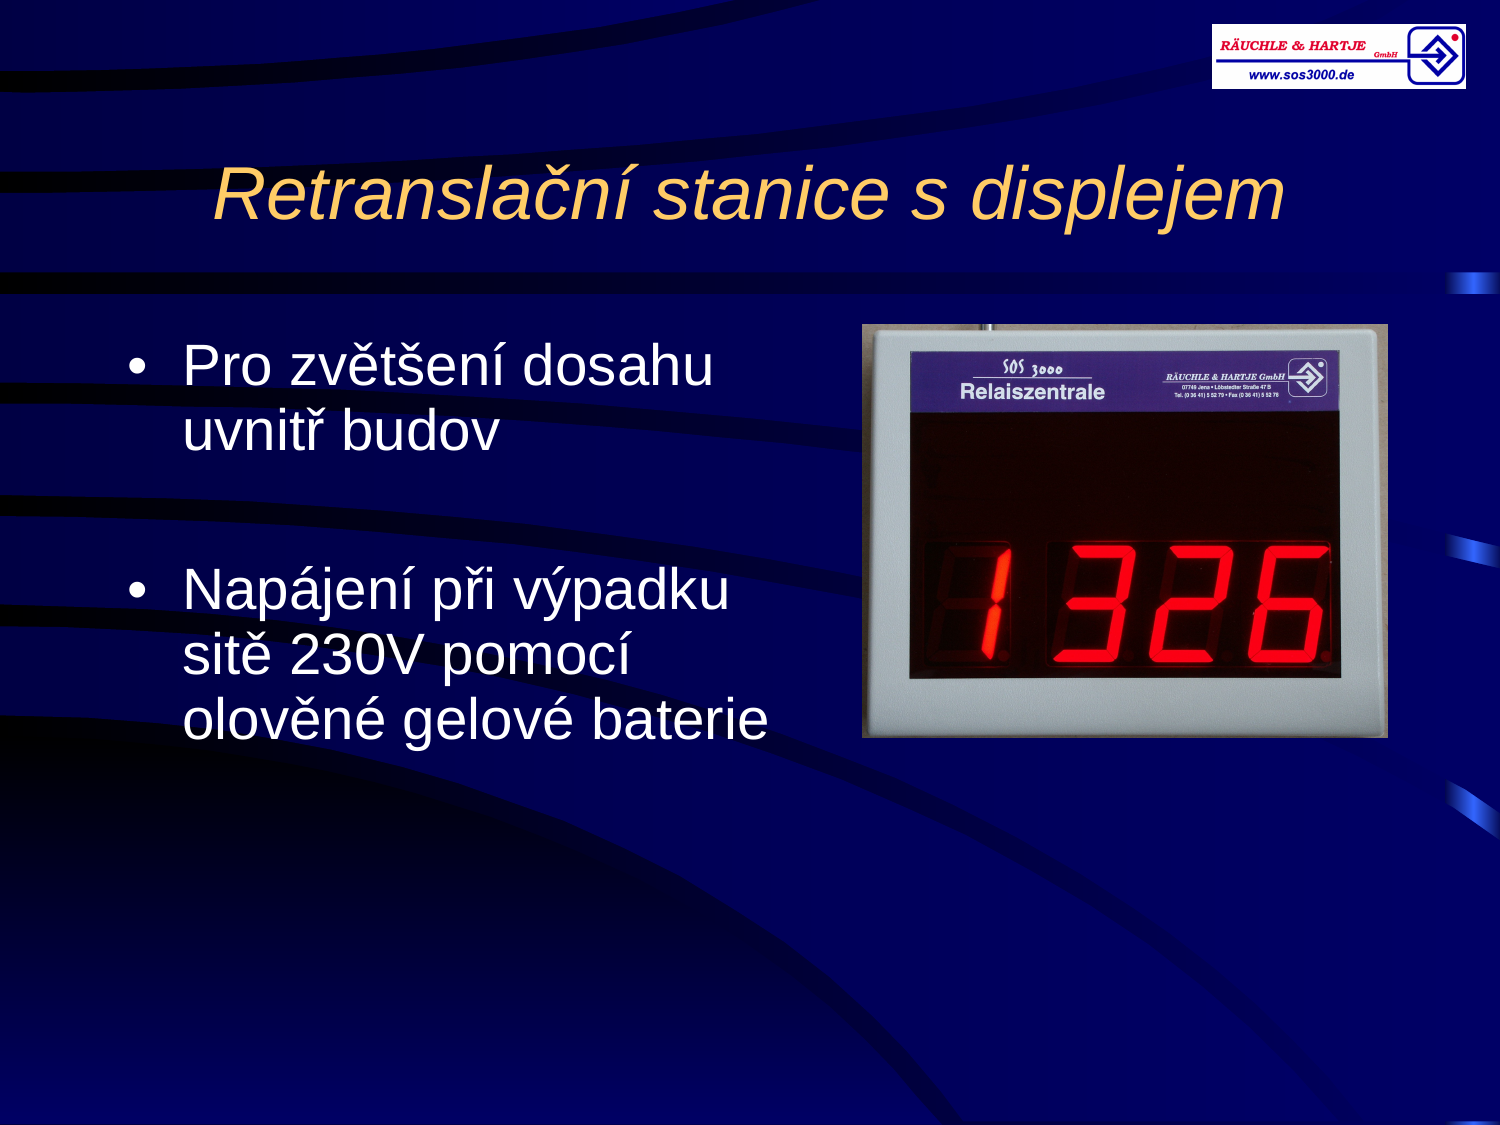

# Retranslační stanice s displejem
Pro zvětšení dosahu uvnitř budov
Napájení při výpadku sitě 230V pomocí olověné gelové baterie